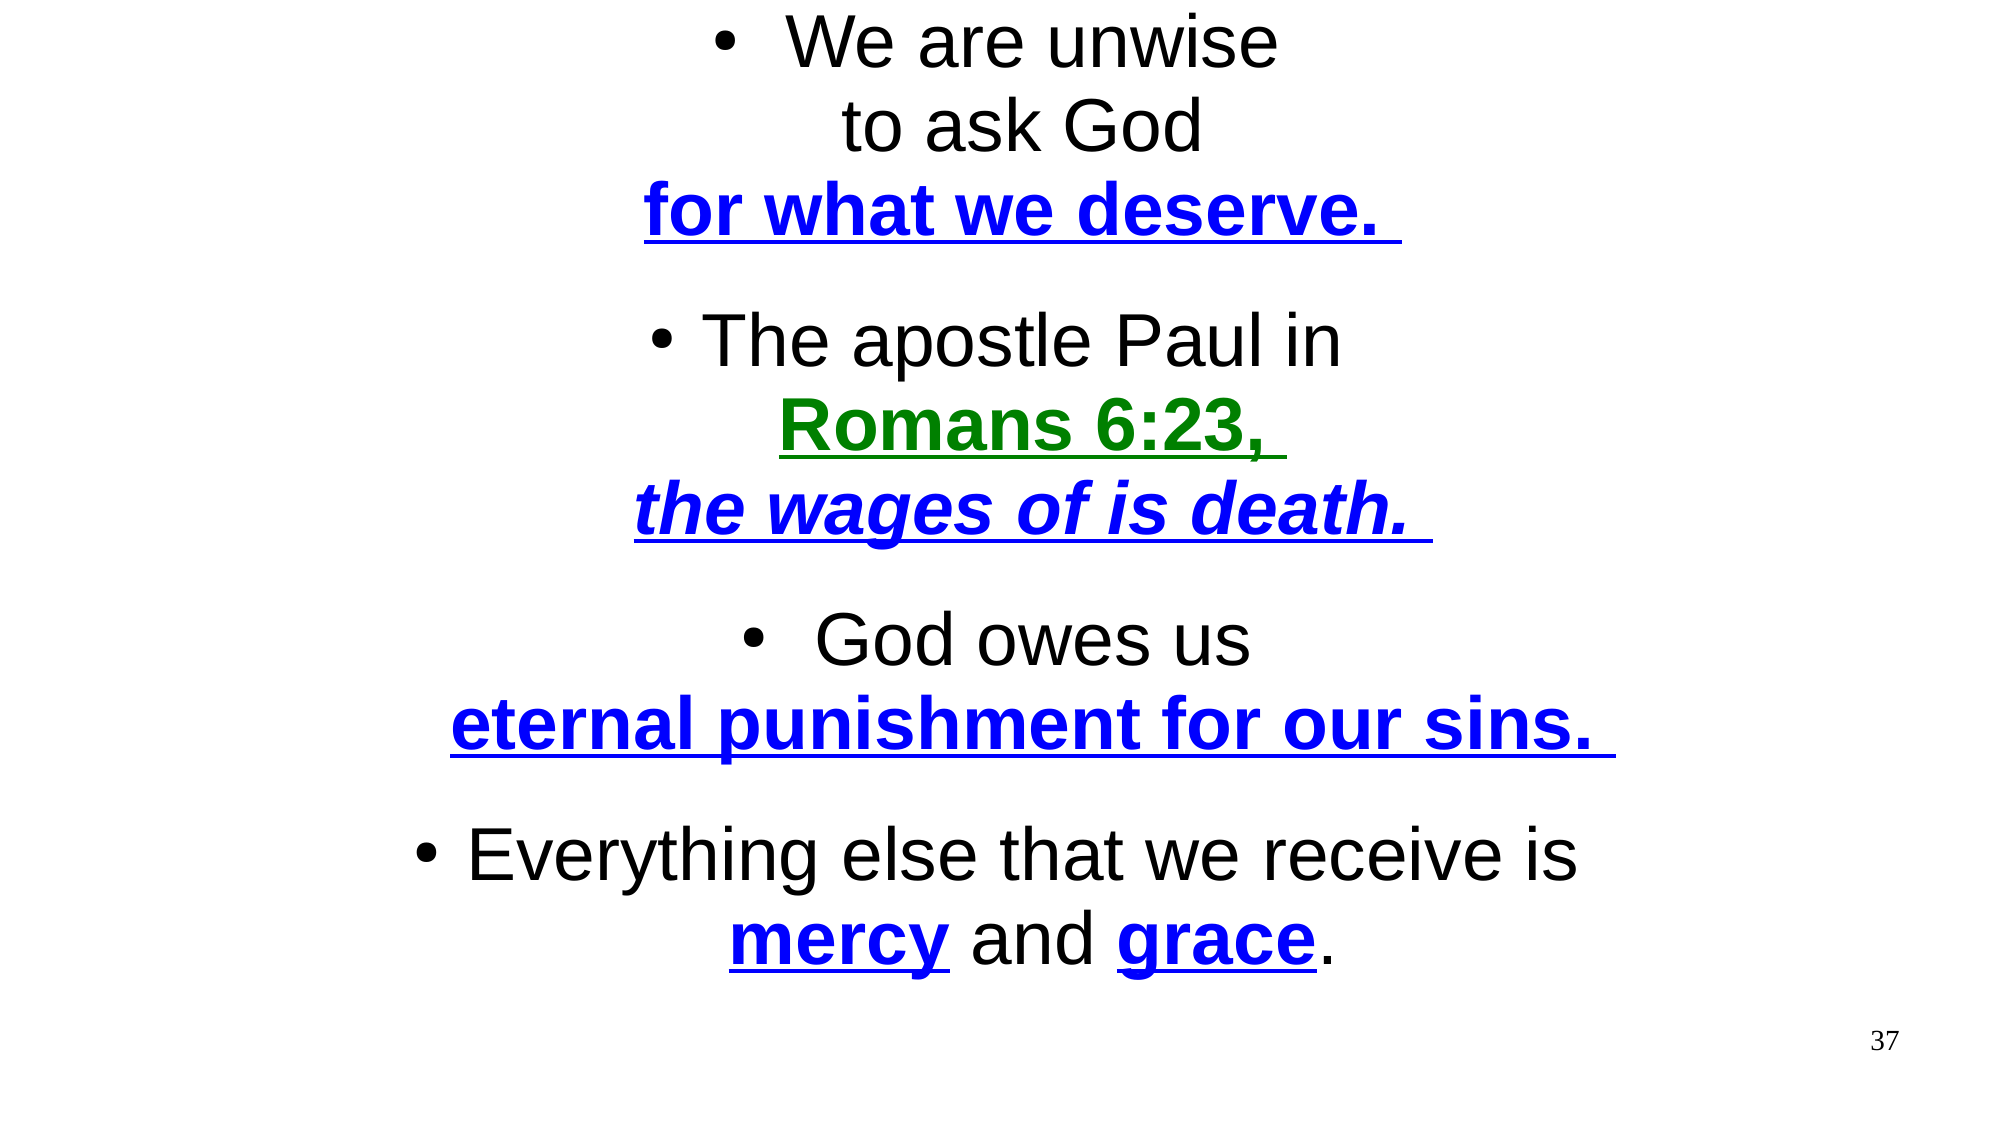

# We are unwise to ask God for what we deserve.
The apostle Paul in
Romans 6:23,
the wages of is death.
 God owes us
eternal punishment for our sins.
Everything else that we receive is
mercy and grace.
37